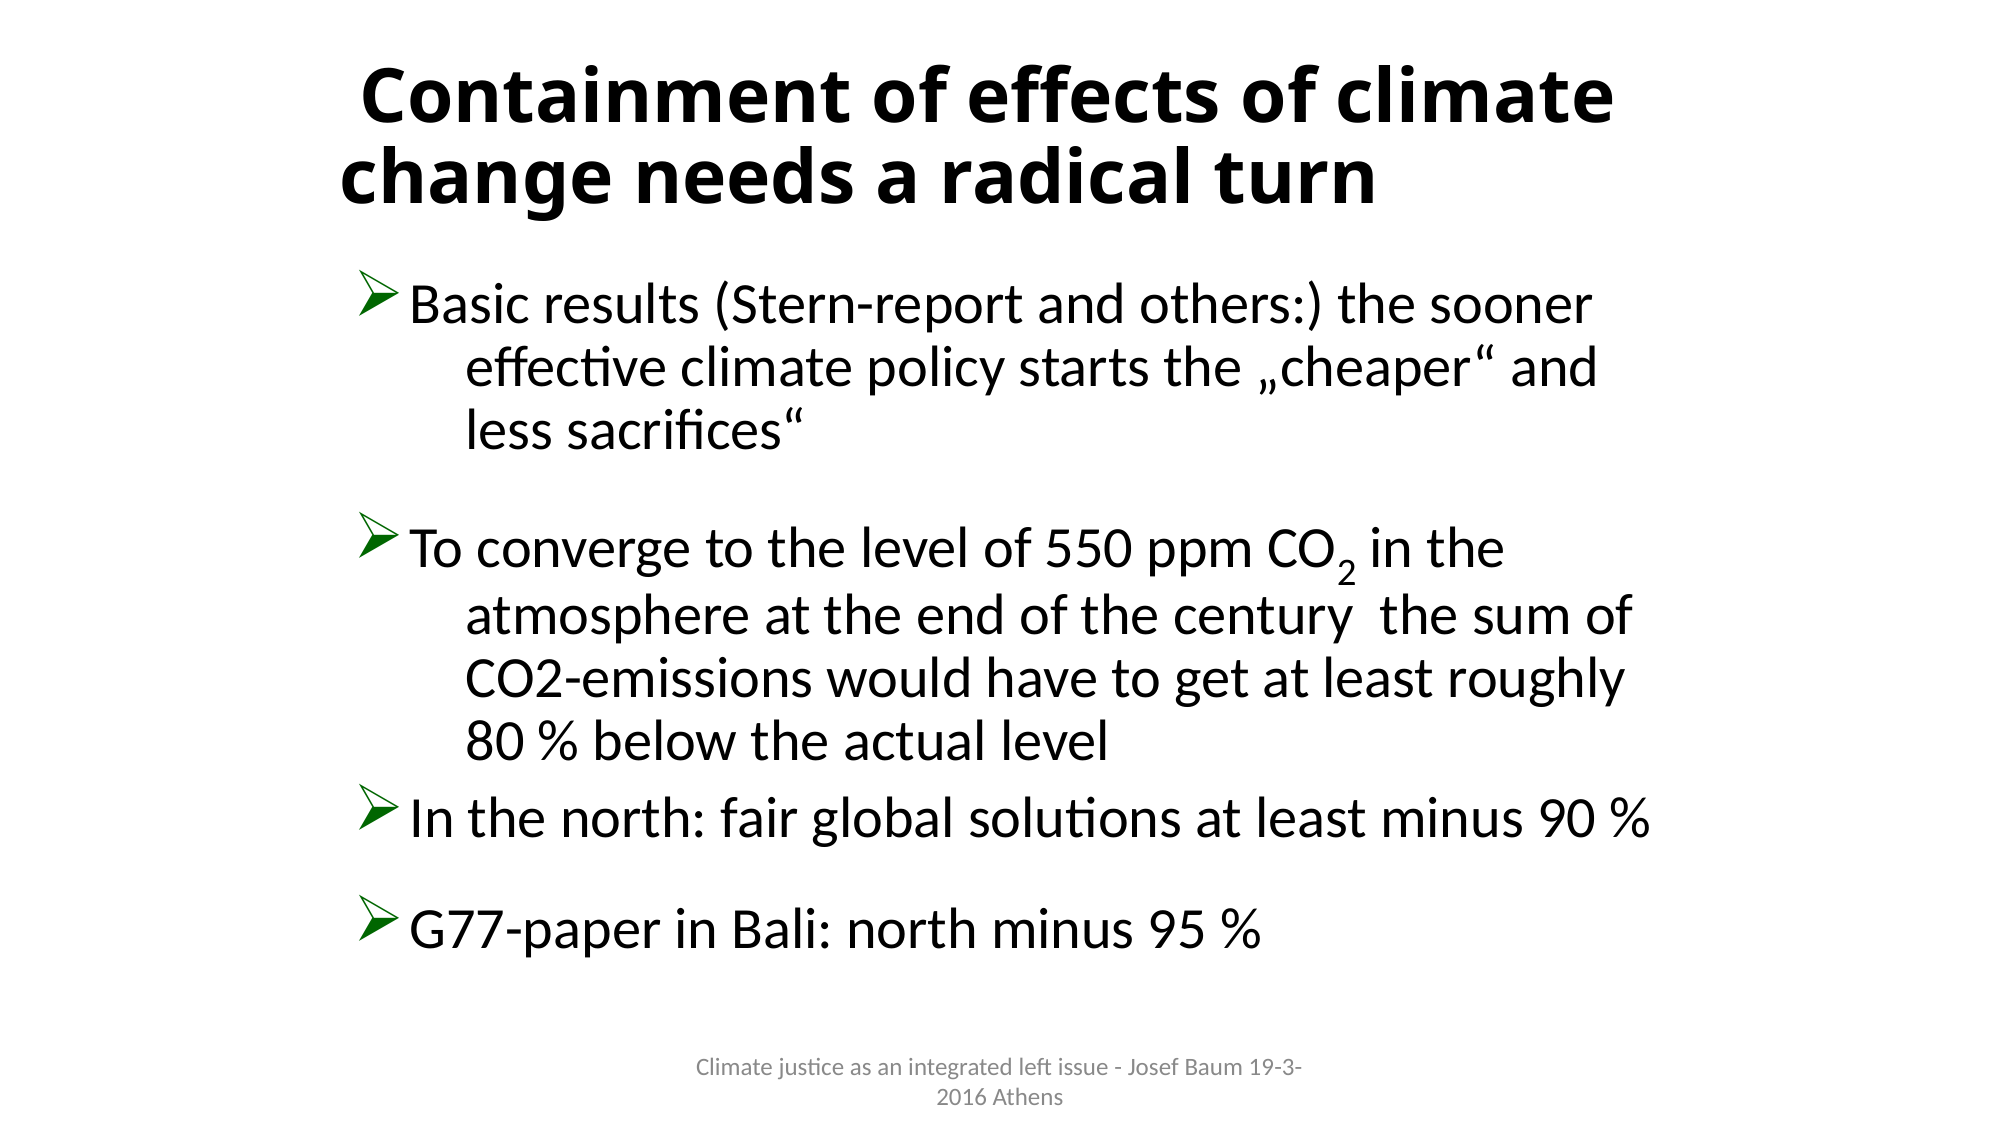

# Containment of effects of climate change needs a radical turn
Basic results (Stern-report and others:) the sooner effective climate policy starts the „cheaper“ and less sacrifices“
To converge to the level of 550 ppm CO2 in the atmosphere at the end of the century the sum of CO2-emissions would have to get at least roughly 80 % below the actual level
In the north: fair global solutions at least minus 90 %
G77-paper in Bali: north minus 95 %
Climate justice as an integrated left issue - Josef Baum 19-3-2016 Athens